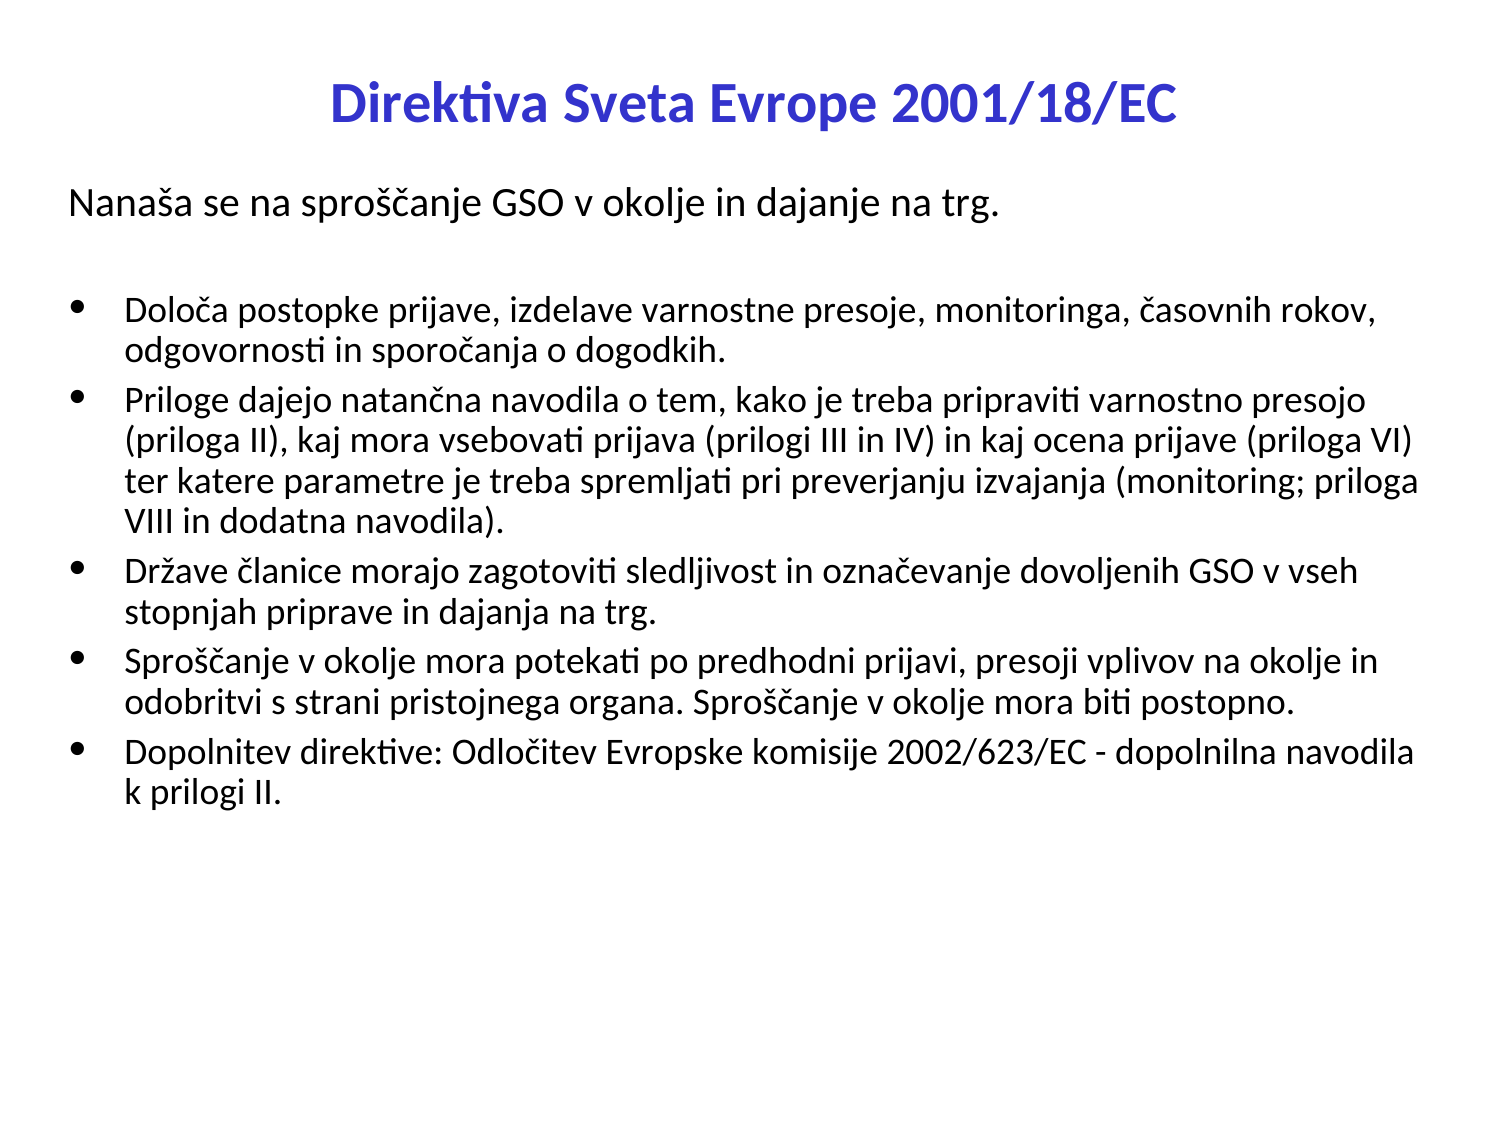

# Direktiva Sveta Evrope 2001/18/EC
Nanaša se na sproščanje GSO v okolje in dajanje na trg.
Določa postopke prijave, izdelave varnostne presoje, monitoringa, časovnih rokov, odgovornosti in sporočanja o dogodkih.
Priloge dajejo natančna navodila o tem, kako je treba pripraviti varnostno presojo (priloga II), kaj mora vsebovati prijava (prilogi III in IV) in kaj ocena prijave (priloga VI) ter katere parametre je treba spremljati pri preverjanju izvajanja (monitoring; priloga VIII in dodatna navodila).
Države članice morajo zagotoviti sledljivost in označevanje dovoljenih GSO v vseh stopnjah priprave in dajanja na trg.
Sproščanje v okolje mora potekati po predhodni prijavi, presoji vplivov na okolje in odobritvi s strani pristojnega organa. Sproščanje v okolje mora biti postopno.
Dopolnitev direktive: Odločitev Evropske komisije 2002/623/EC - dopolnilna navodila k prilogi II.